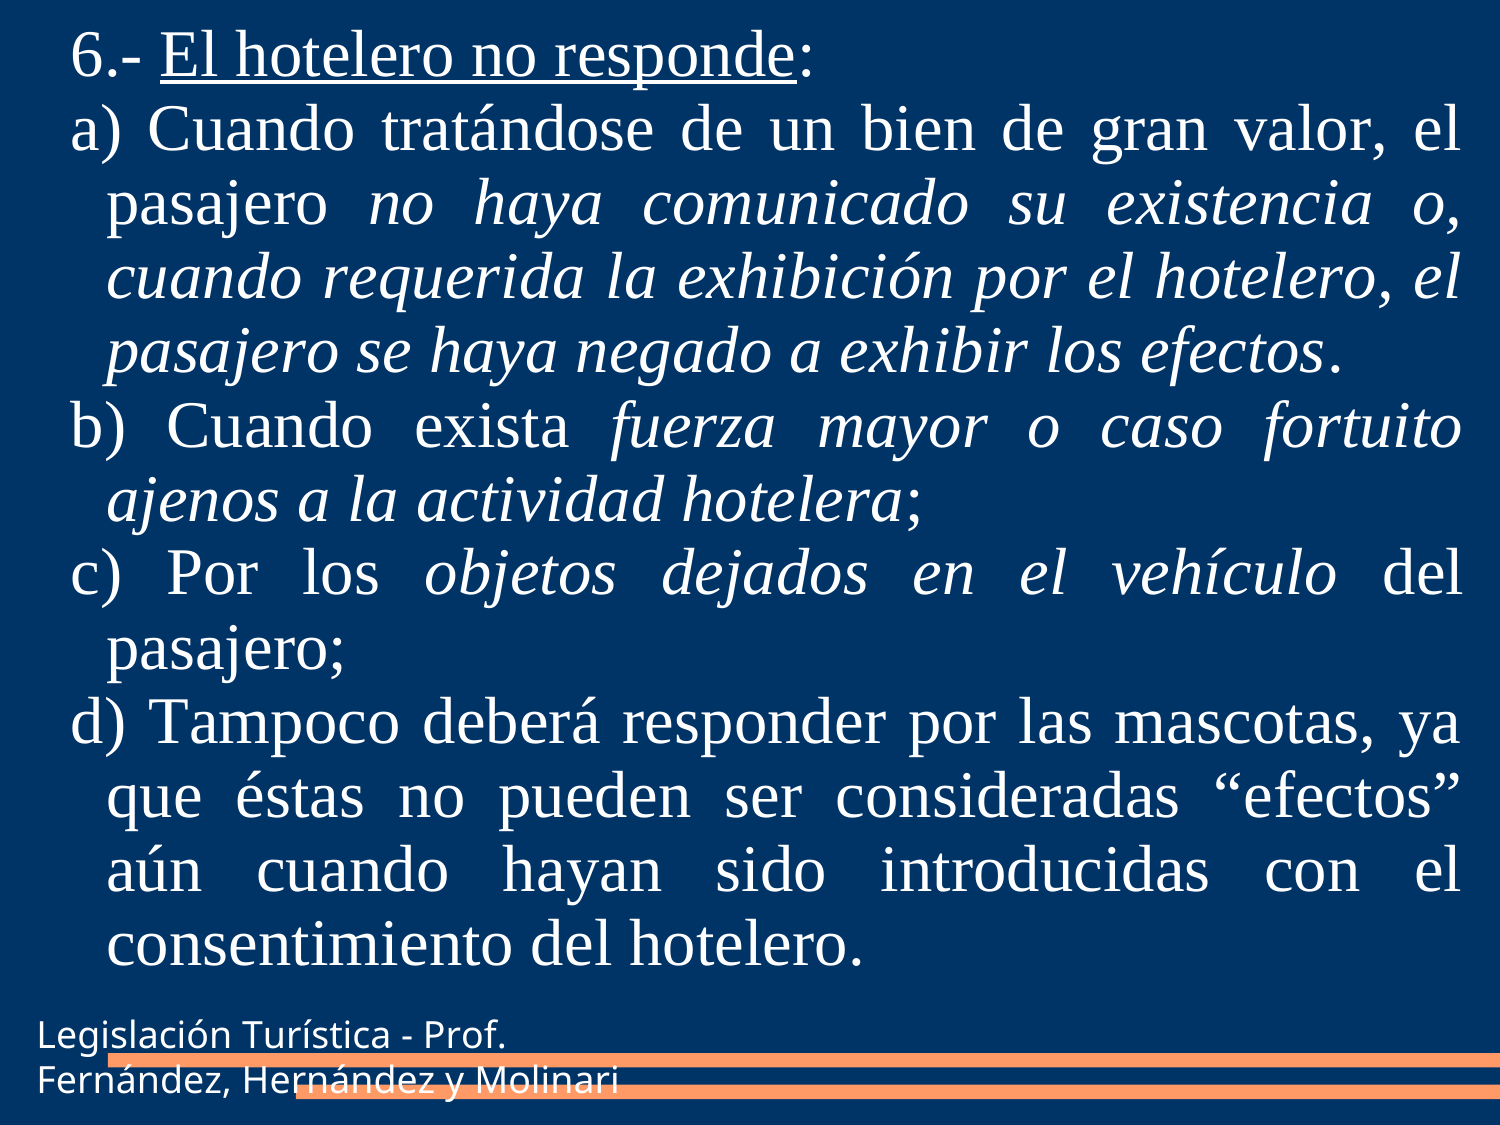

# 6.- El hotelero no responde:
a) Cuando tratándose de un bien de gran valor, el pasajero no haya comunicado su existencia o, cuando requerida la exhibición por el hotelero, el pasajero se haya negado a exhibir los efectos.
b) Cuando exista fuerza mayor o caso fortuito ajenos a la actividad hotelera;
c) Por los objetos dejados en el vehículo del pasajero;
d) Tampoco deberá responder por las mascotas, ya que éstas no pueden ser consideradas “efectos” aún cuando hayan sido introducidas con el consentimiento del hotelero.
Legislación Turística - Prof. Fernández, Hernández y Molinari